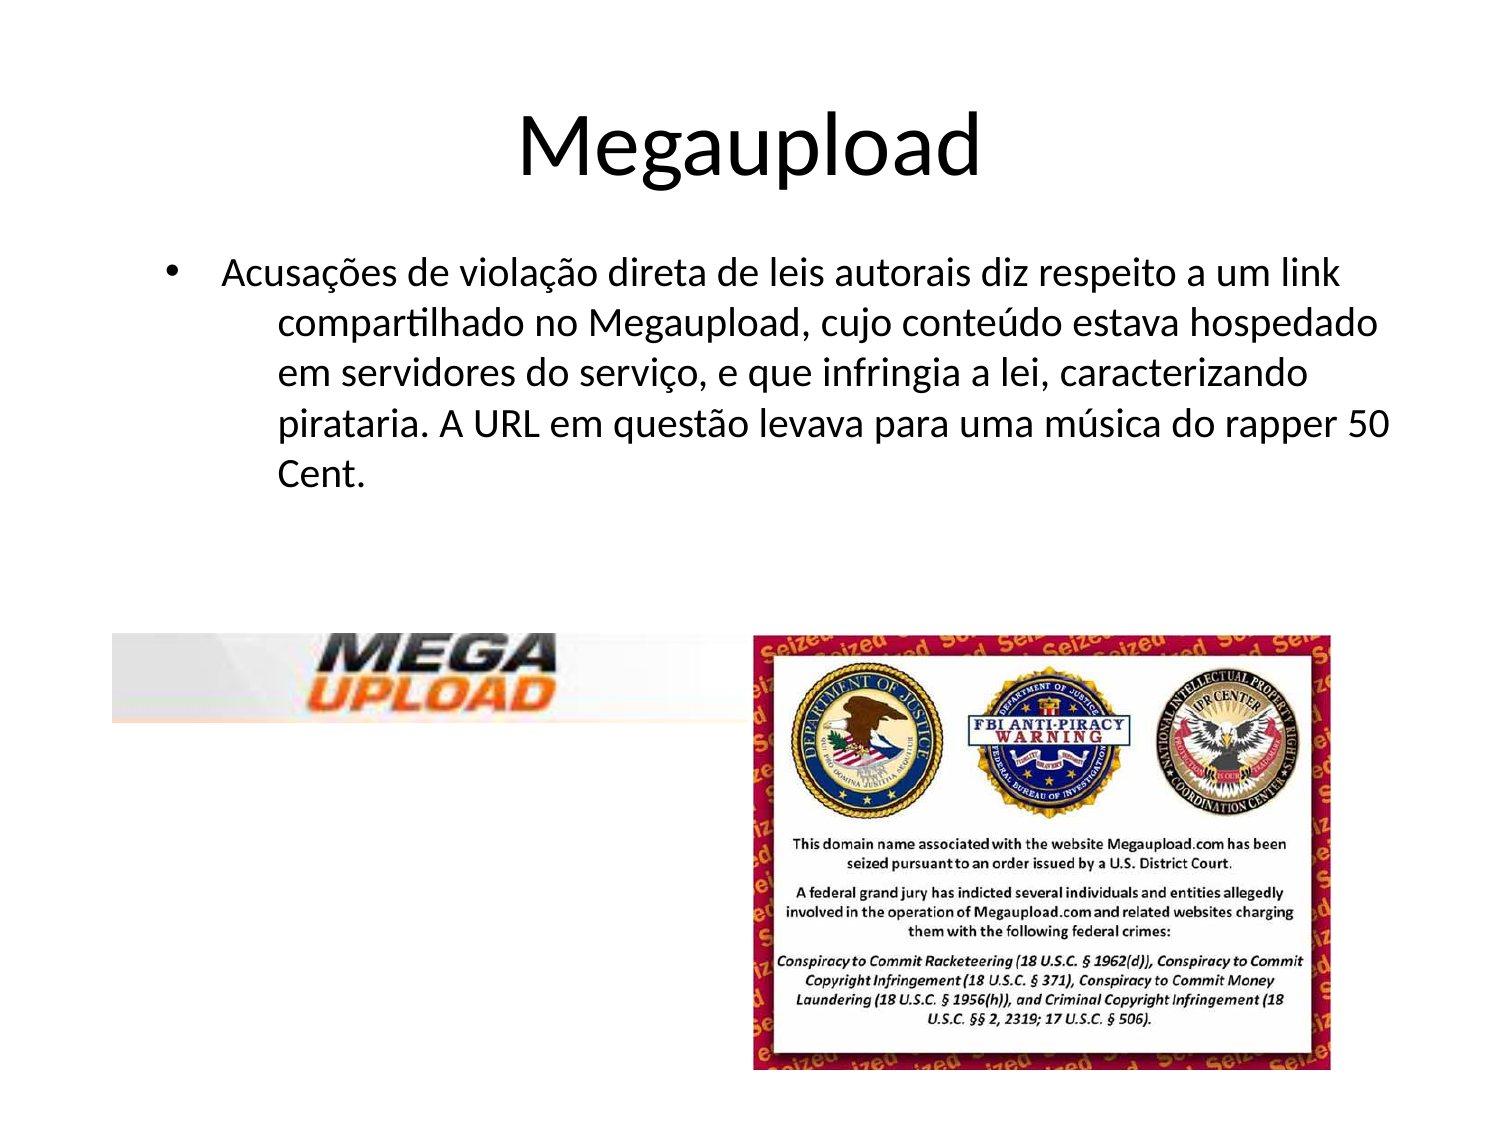

# Megaupload
Acusações de violação direta de leis autorais diz respeito a um link compartilhado no Megaupload, cujo conteúdo estava hospedado em servidores do serviço, e que infringia a lei, caracterizando pirataria. A URL em questão levava para uma música do rapper 50 Cent.